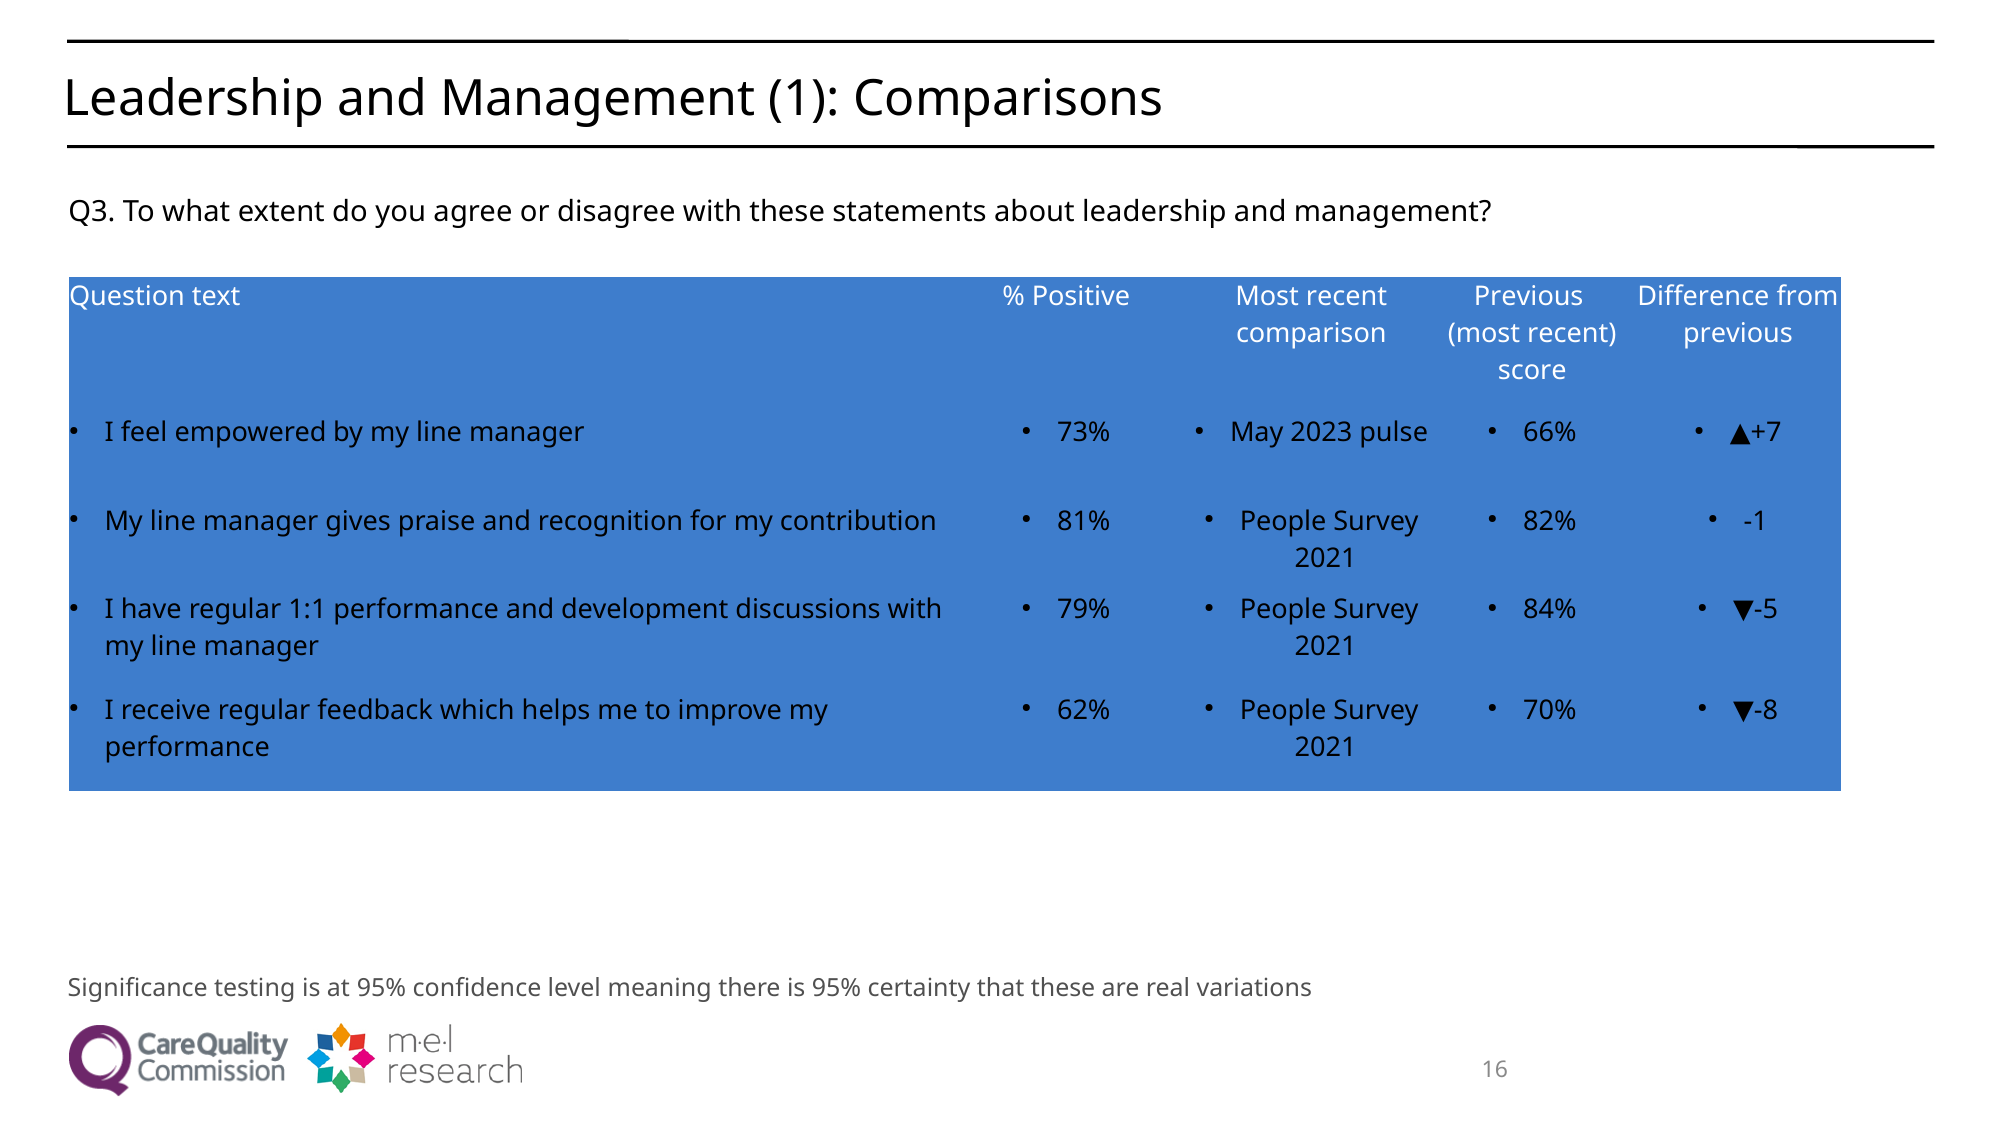

# Leadership and Management (1): Comparisons
Q3. To what extent do you agree or disagree with these statements about leadership and management?
| Question text | % Positive | | Most recent comparison | Previous (most recent) score | Difference from previous |
| --- | --- | --- | --- | --- | --- |
| I feel empowered by my line manager | 73% | | May 2023 pulse | 66% | ▲+7 |
| My line manager gives praise and recognition for my contribution | 81% | | People Survey 2021 | 82% | -1 |
| I have regular 1:1 performance and development discussions with my line manager | 79% | | People Survey 2021 | 84% | ▼-5 |
| I receive regular feedback which helps me to improve my performance | 62% | | People Survey 2021 | 70% | ▼-8 |
Significance testing is at 95% confidence level meaning there is 95% certainty that these are real variations
14